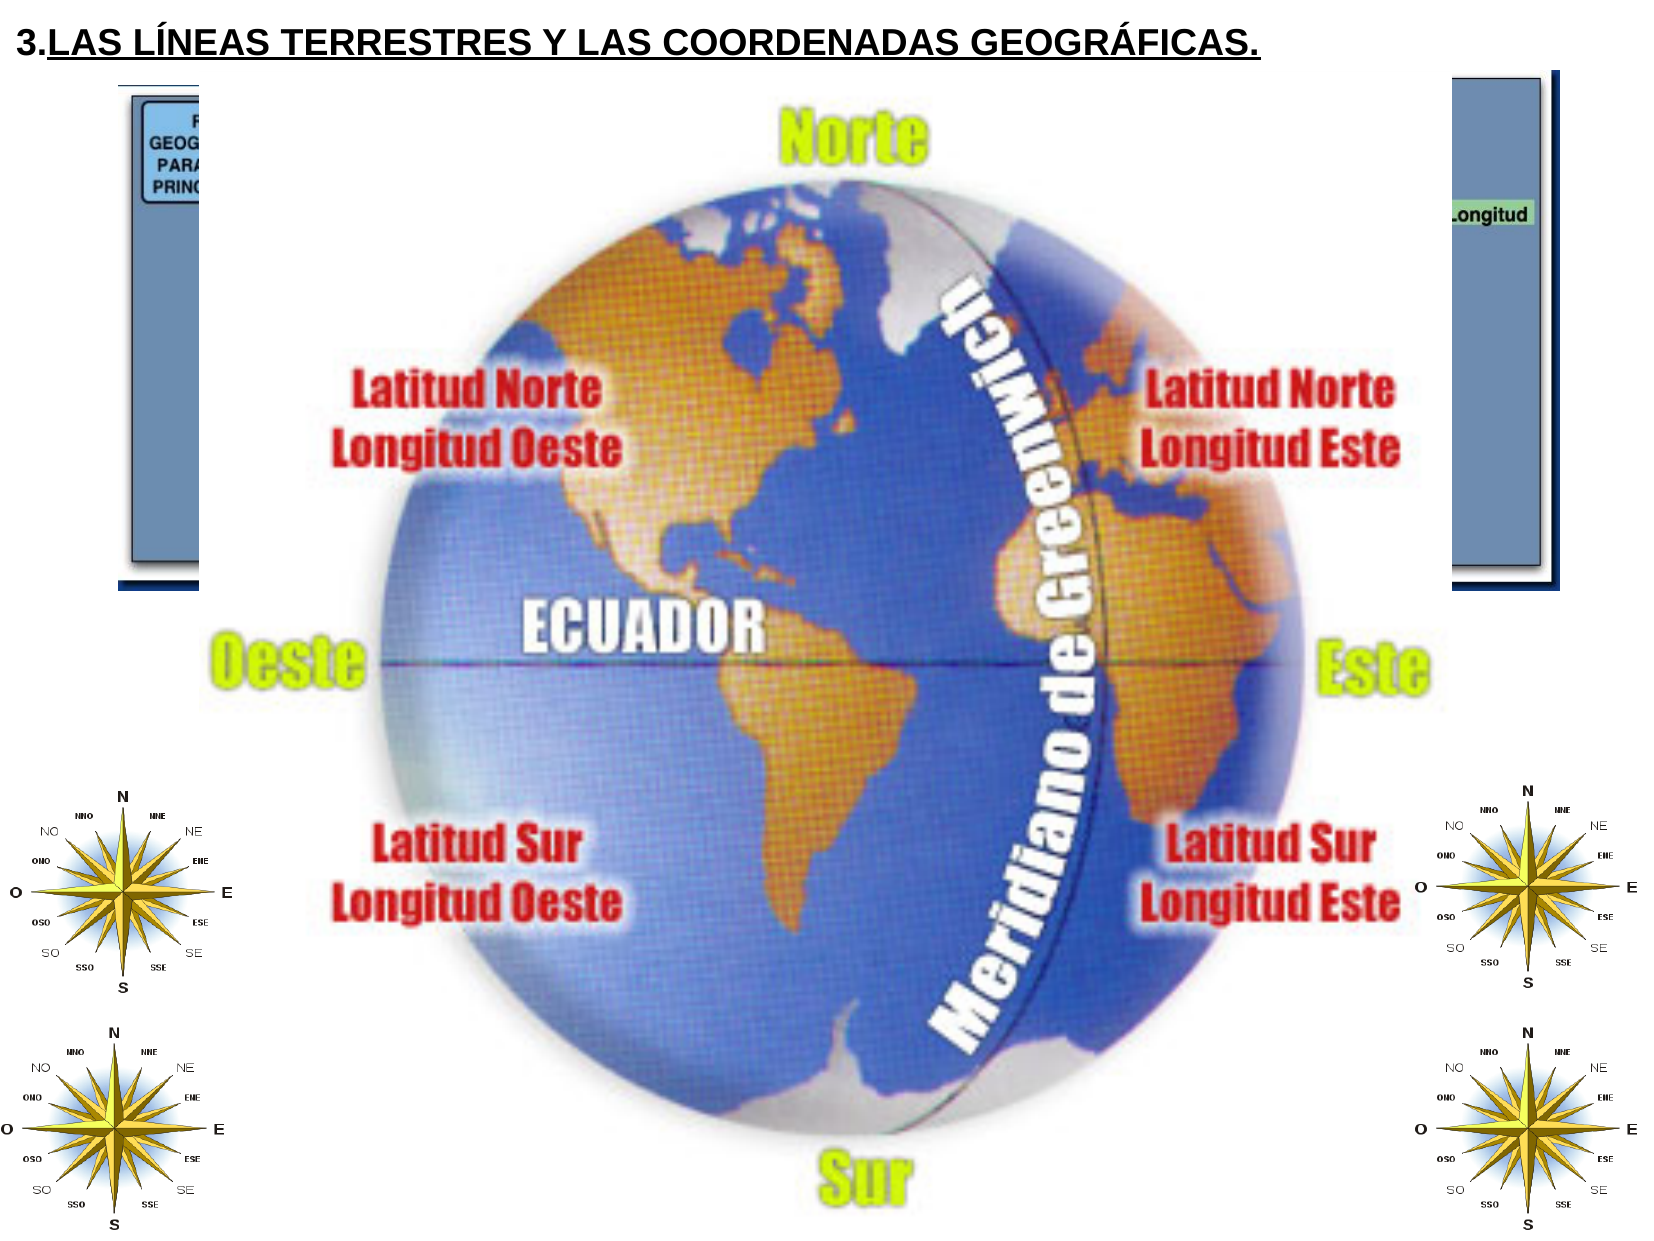

3.LAS LÍNEAS TERRESTRES Y LAS COORDENADAS GEOGRÁFICAS.